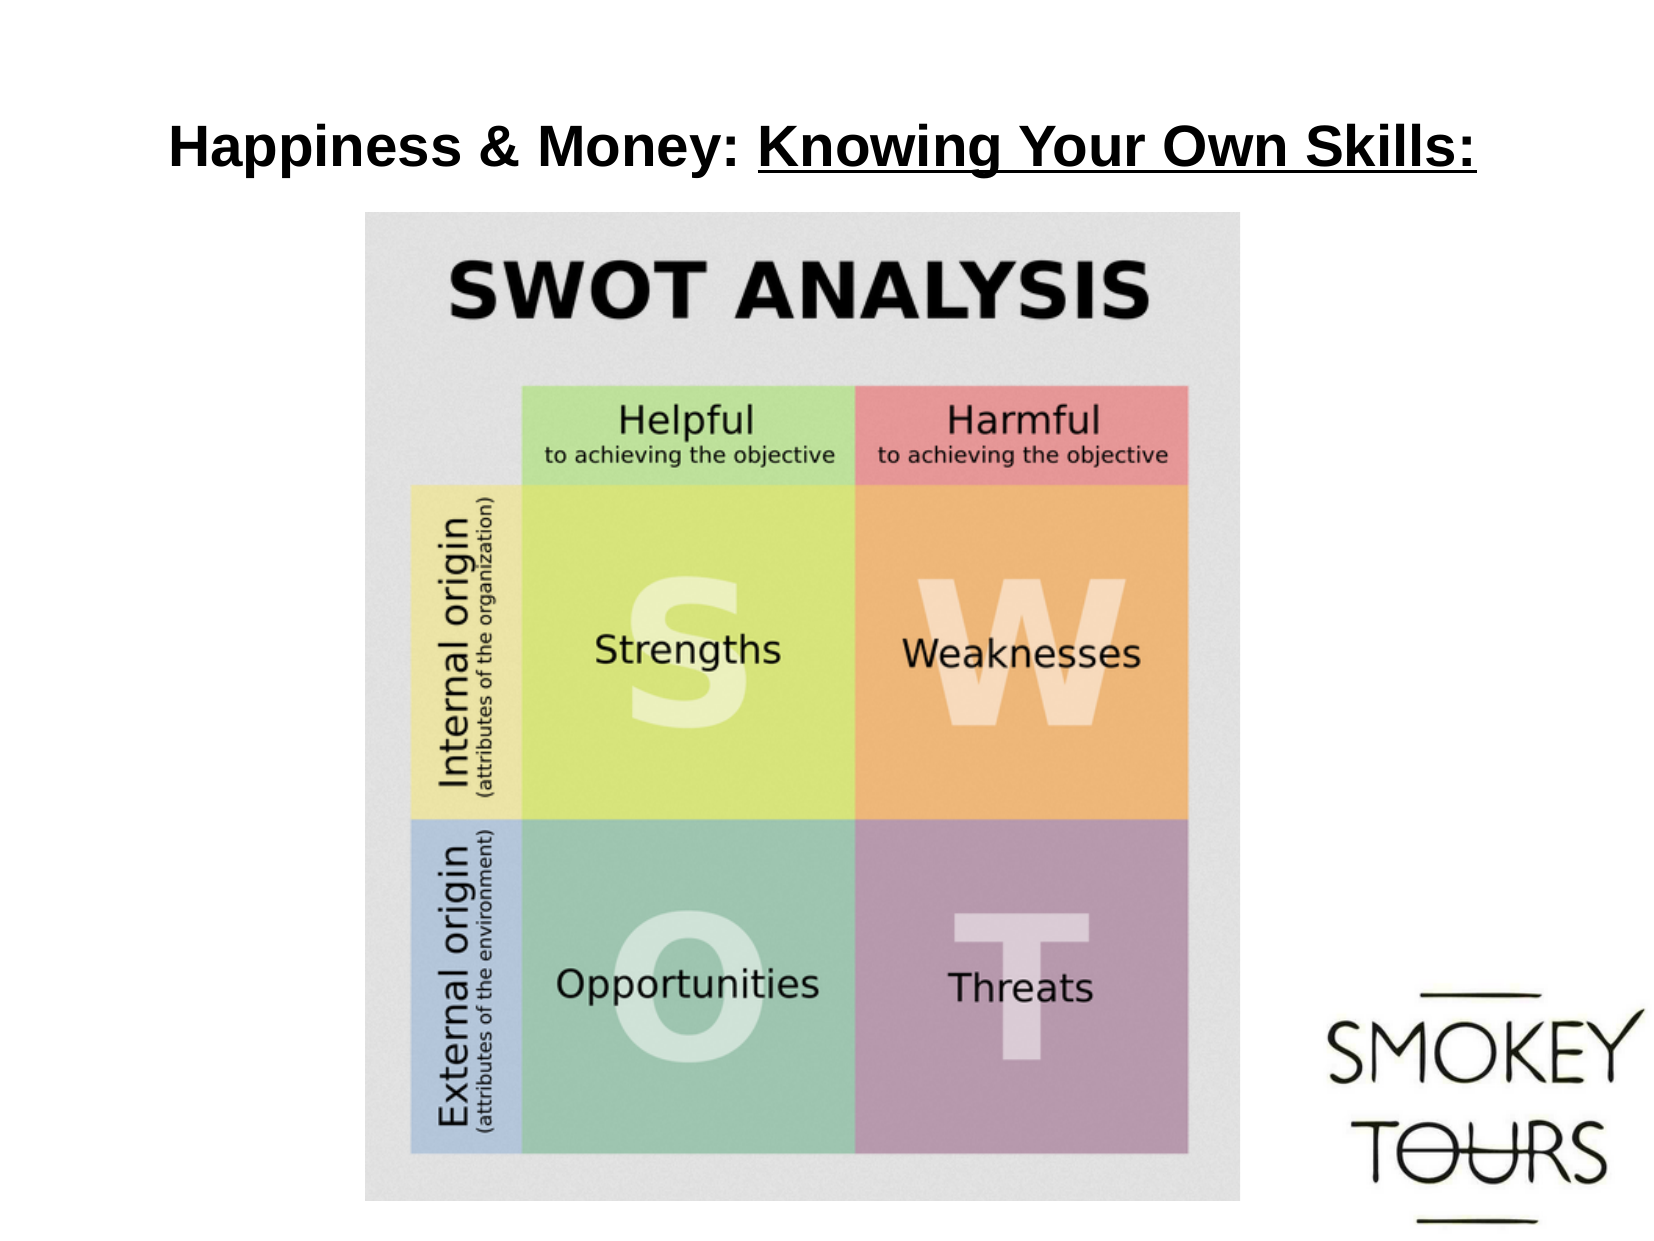

Happiness & Money: Knowing Your Own Skills: